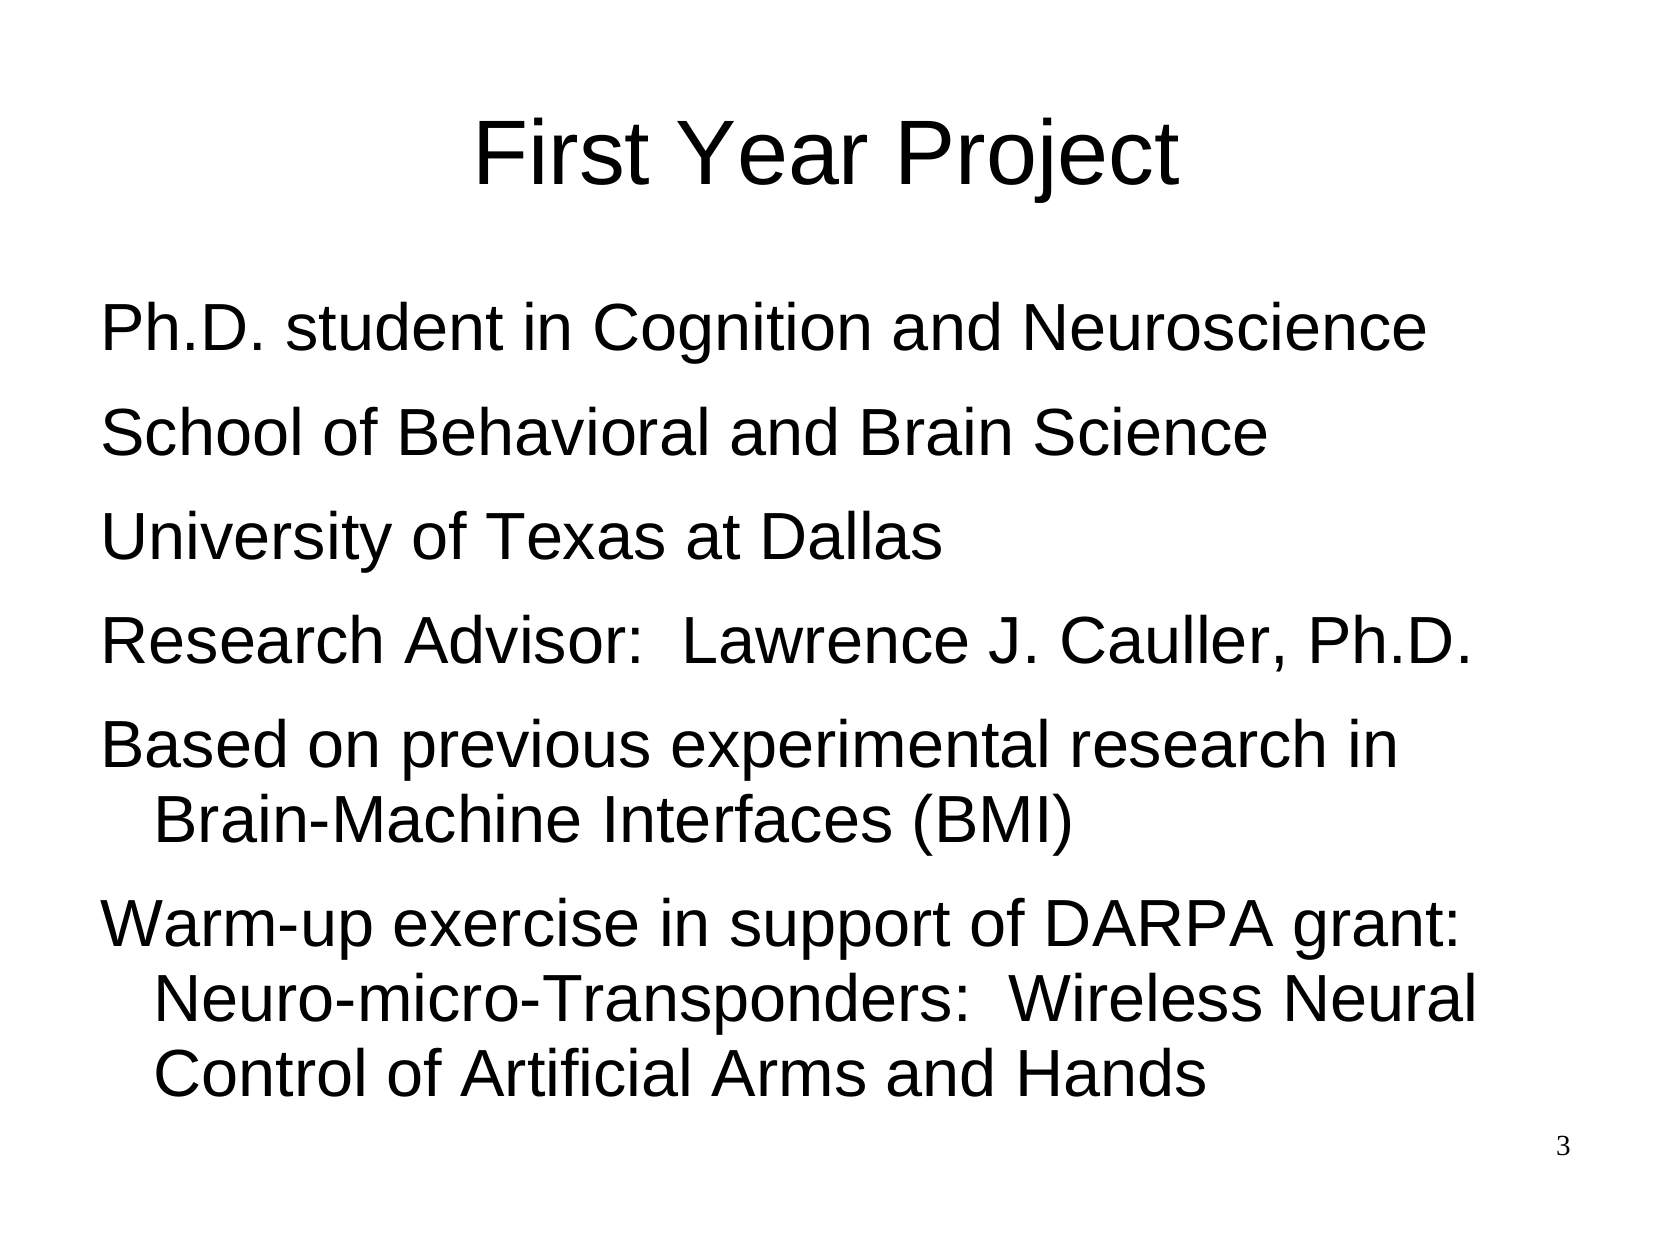

# First Year Project
Ph.D. student in Cognition and Neuroscience
School of Behavioral and Brain Science
University of Texas at Dallas
Research Advisor: Lawrence J. Cauller, Ph.D.
Based on previous experimental research in Brain-Machine Interfaces (BMI)
Warm-up exercise in support of DARPA grant:
Neuro-micro-Transponders: Wireless Neural Control of Artificial Arms and Hands
3